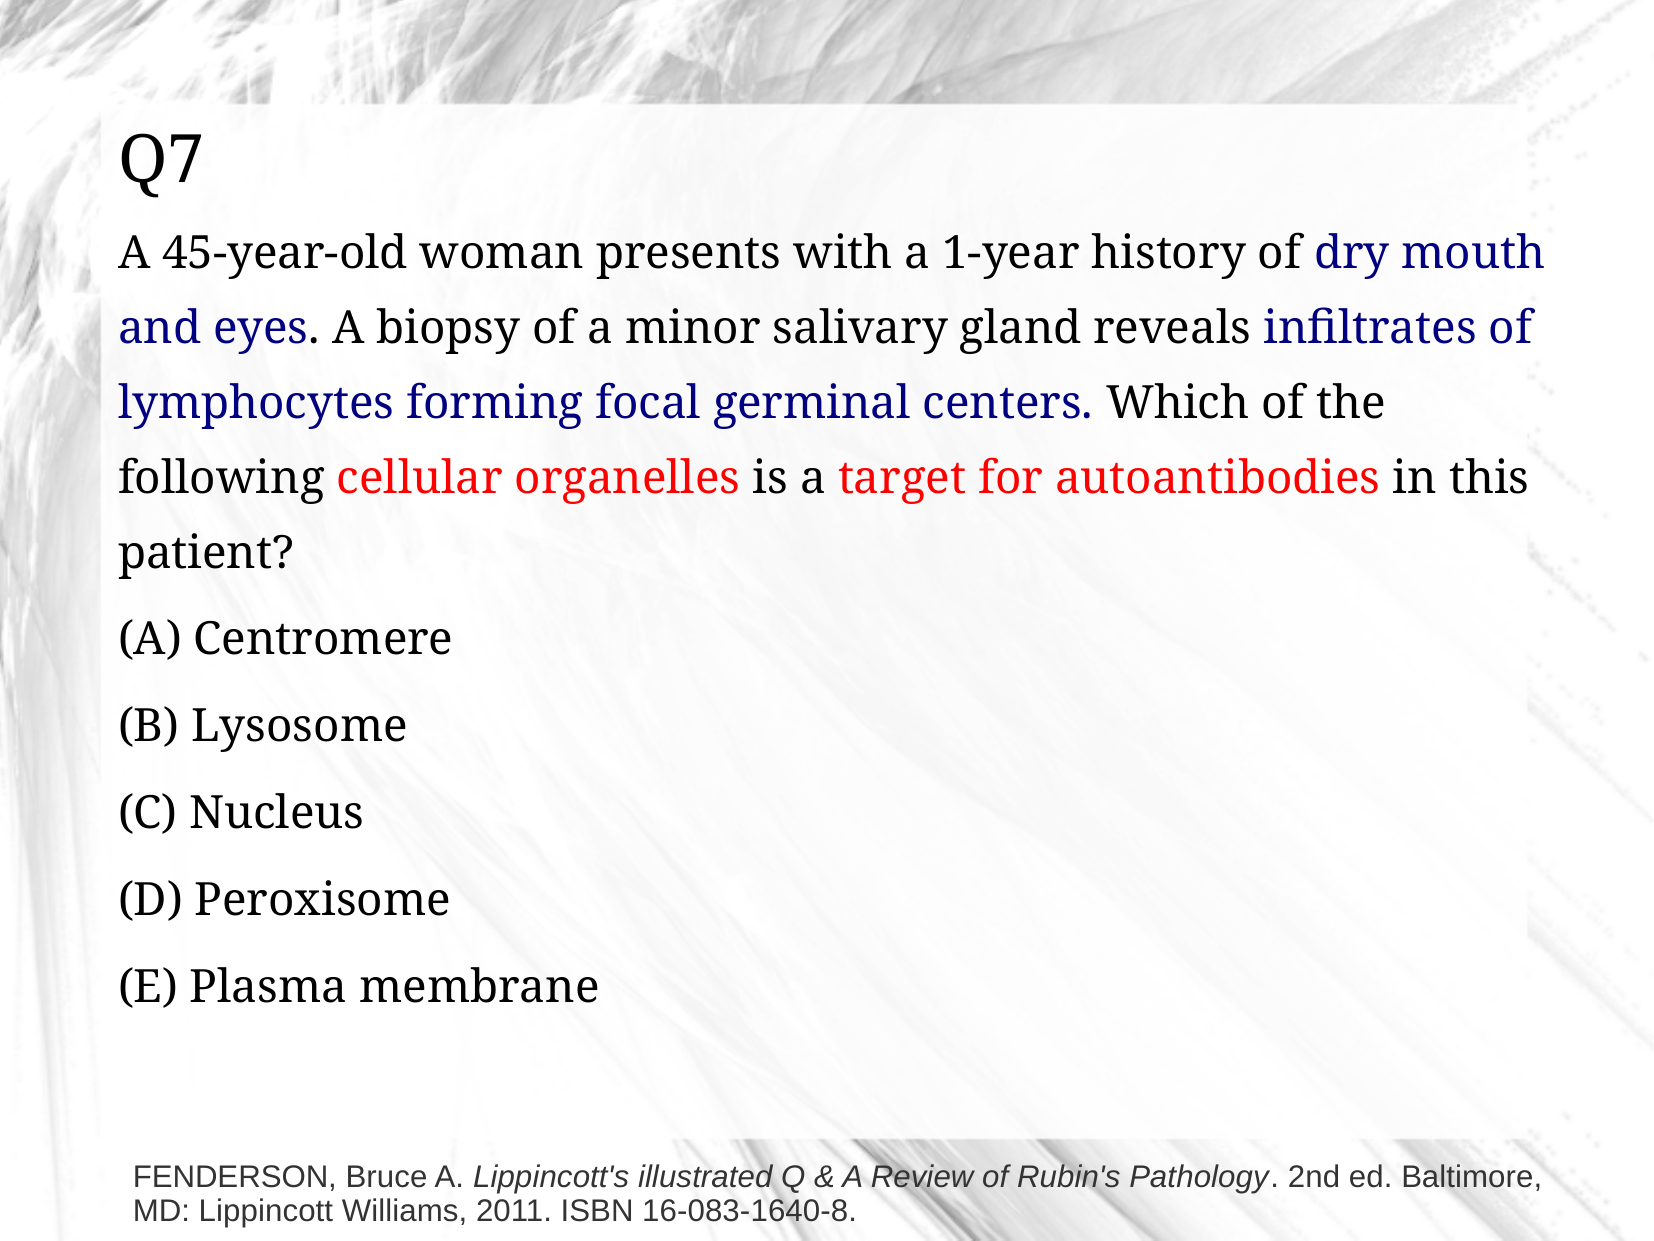

# Q7
A 45-year-old woman presents with a 1-year history of dry mouth and eyes. A biopsy of a minor salivary gland reveals infiltrates of lymphocytes forming focal germinal centers. Which of the following cellular organelles is a target for autoantibodies in this patient?
(A) Centromere
(B) Lysosome
(C) Nucleus
(D) Peroxisome
(E) Plasma membrane
FENDERSON, Bruce A. Lippincott's illustrated Q & A Review of Rubin's Pathology. 2nd ed. Baltimore, MD: Lippincott Williams, 2011. ISBN 16-083-1640-8.